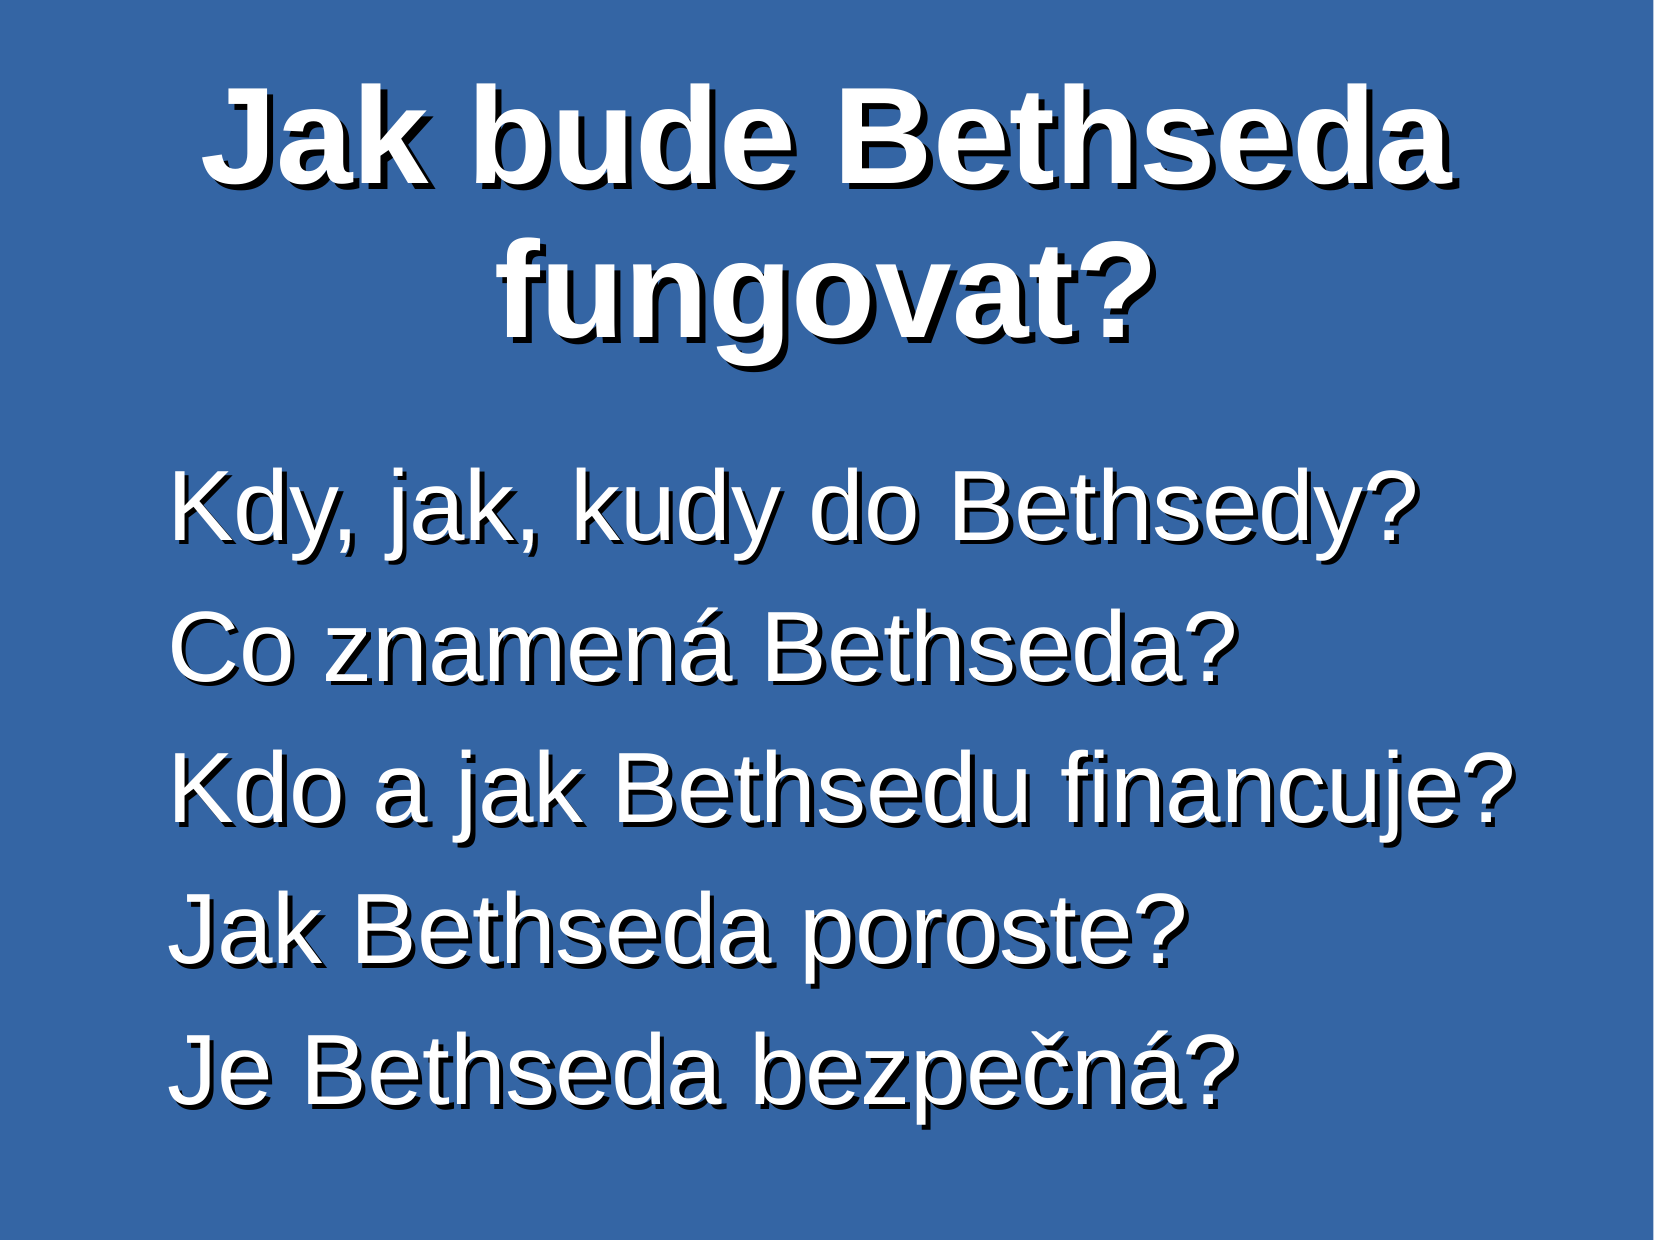

# Jak bude Bethseda fungovat?
Kdy, jak, kudy do Bethsedy?
Co znamená Bethseda?
Kdo a jak Bethsedu financuje?
Jak Bethseda poroste?
Je Bethseda bezpečná?